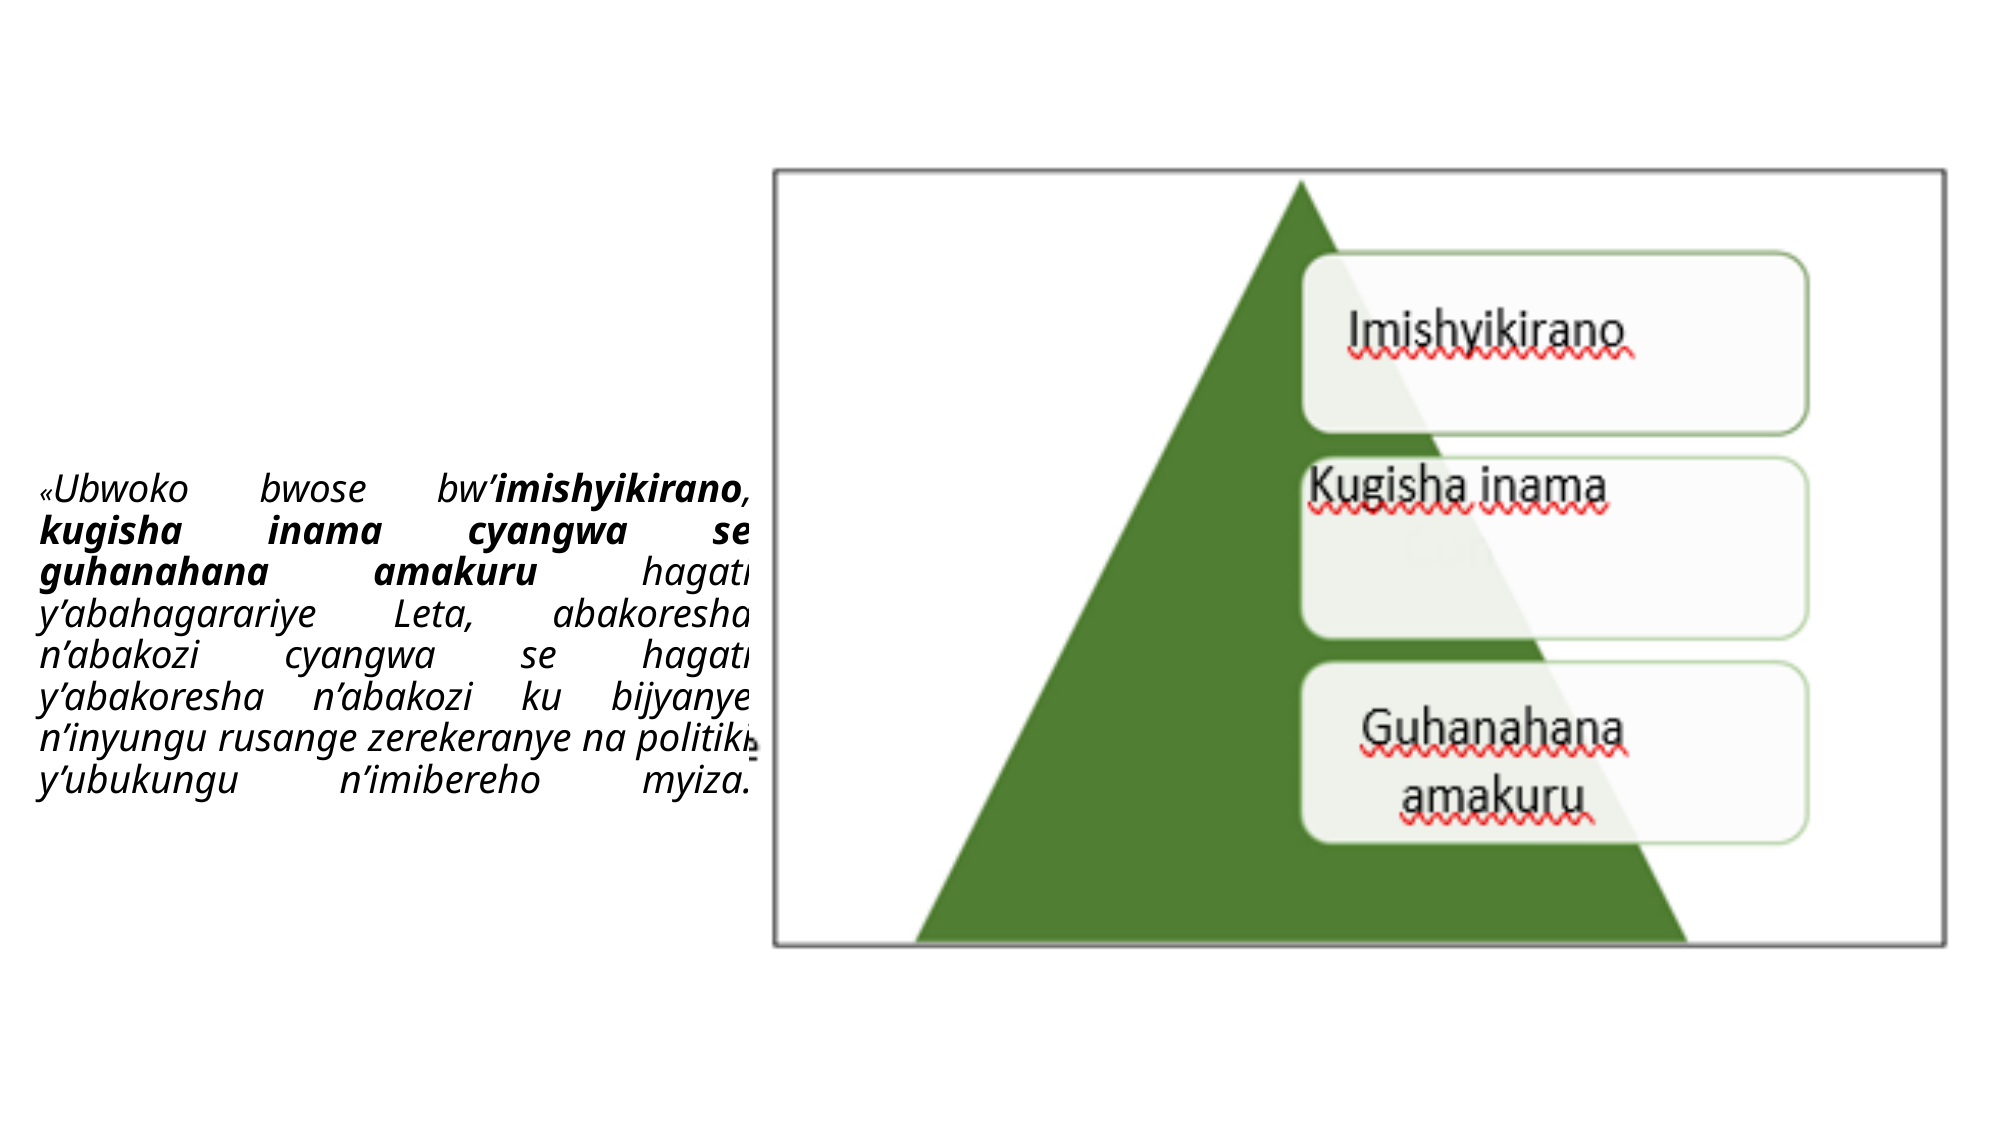

# «Ubwoko bwose bw’imishyikirano, kugisha inama cyangwa se guhanahana amakuru hagati y’abahagarariye Leta, abakoresha n’abakozi cyangwa se hagati y’abakoresha n’abakozi ku bijyanye n’inyungu rusange zerekeranye na politiki y’ubukungu n’imibereho myiza.